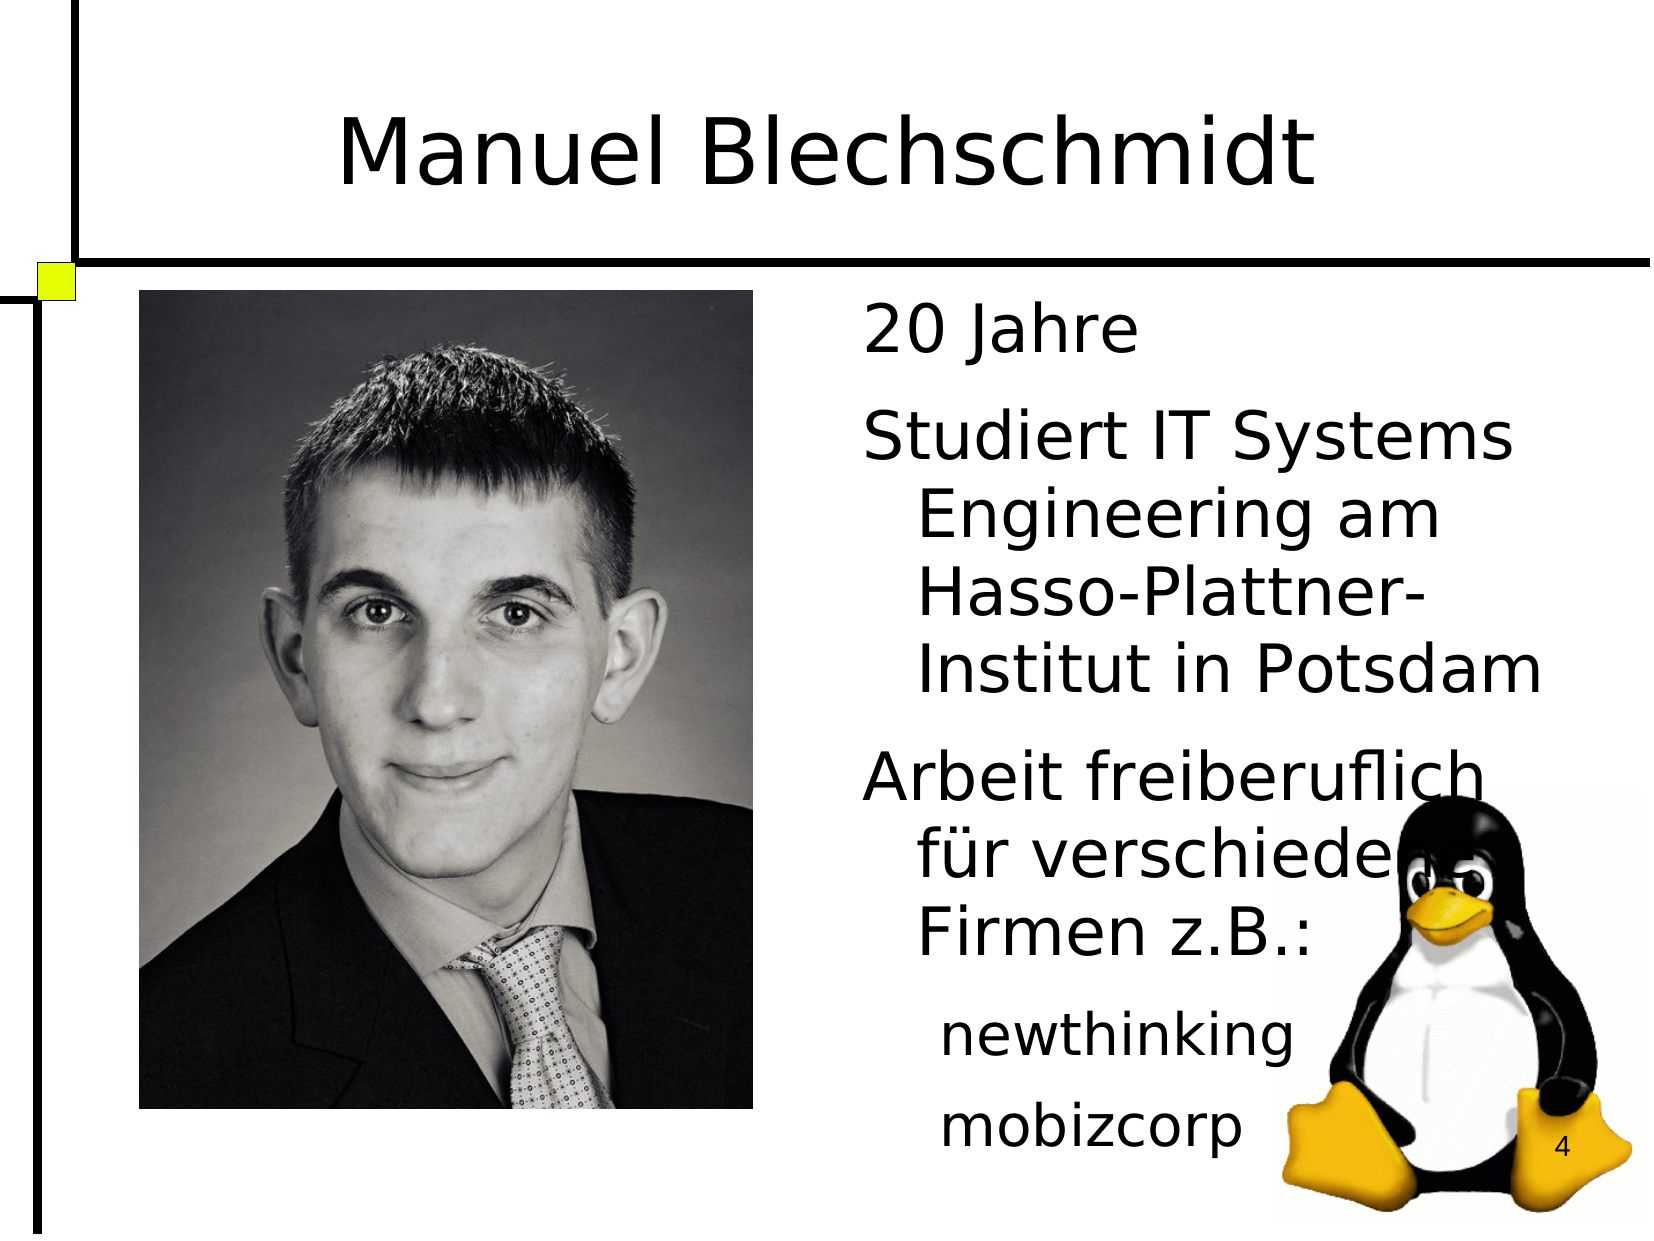

# Manuel Blechschmidt
20 Jahre
Studiert IT Systems Engineering am Hasso-Plattner-Institut in Potsdam
Arbeit freiberuflich für verschiedene Firmen z.B.:
newthinking
mobizcorp
4